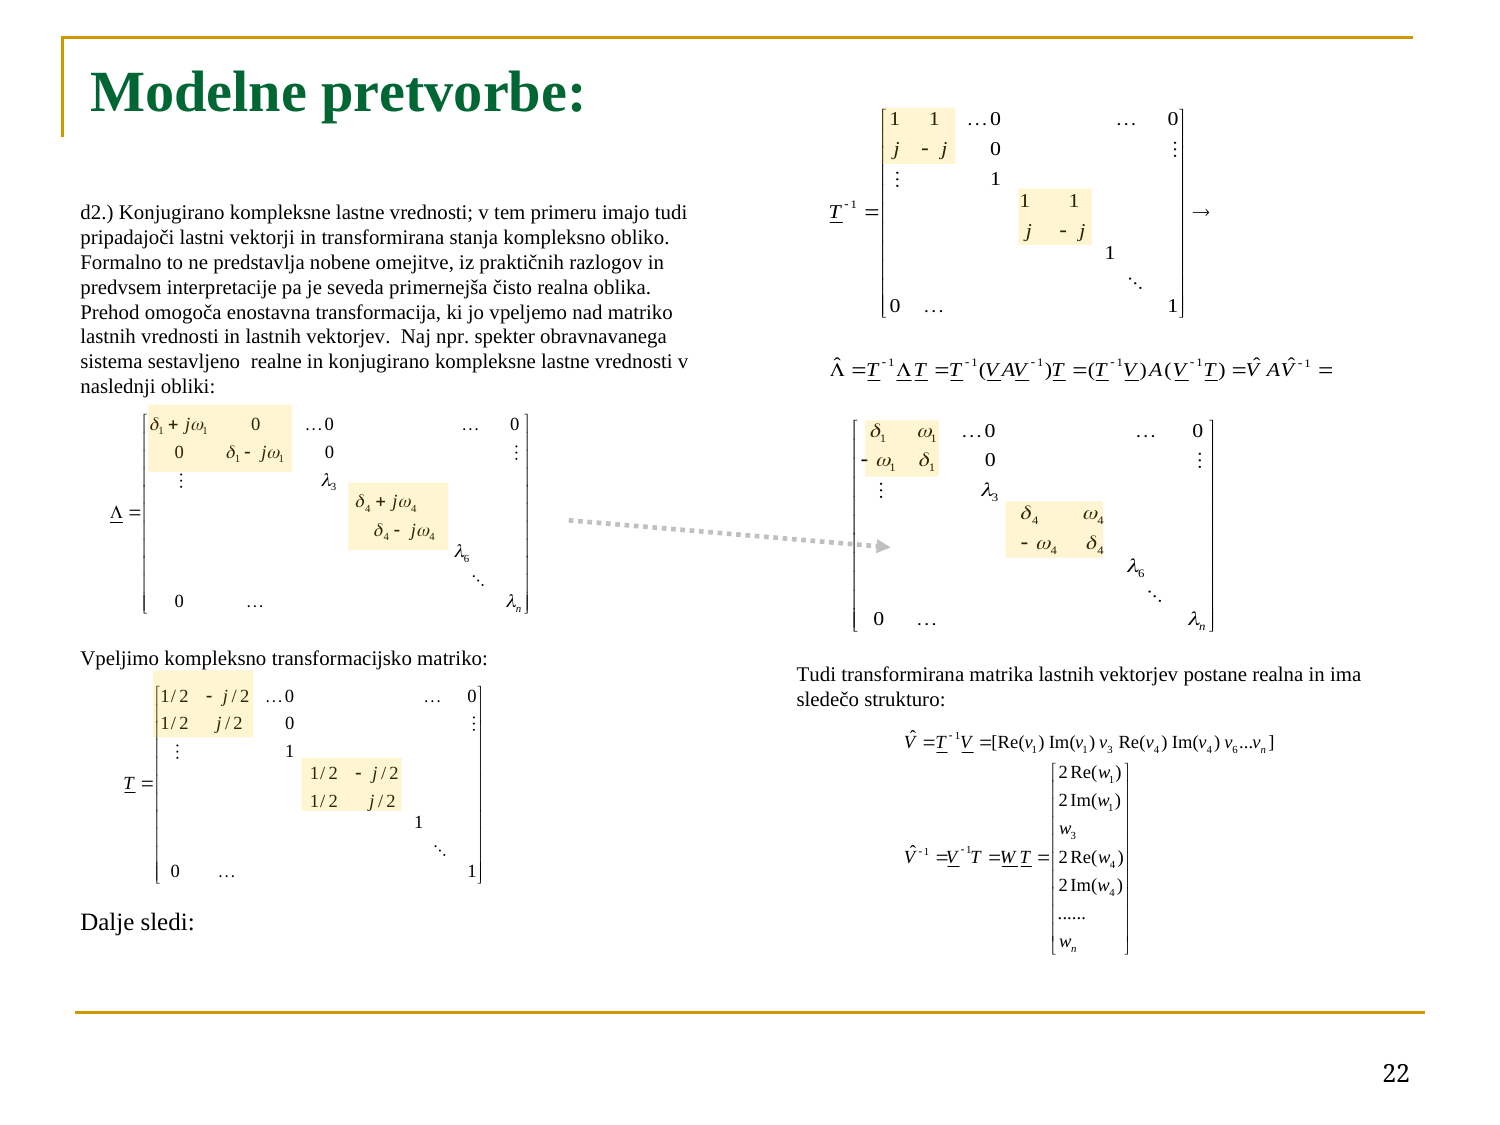

# Modelne pretvorbe:
d2.) Konjugirano kompleksne lastne vrednosti; v tem primeru imajo tudi pripadajoči lastni vektorji in transformirana stanja kompleksno obliko. Formalno to ne predstavlja nobene omejitve, iz praktičnih razlogov in predvsem interpretacije pa je seveda primernejša čisto realna oblika. Prehod omogoča enostavna transformacija, ki jo vpeljemo nad matriko lastnih vrednosti in lastnih vektorjev. Naj npr. spekter obravnavanega sistema sestavljeno realne in konjugirano kompleksne lastne vrednosti v naslednji obliki:
Vpeljimo kompleksno transformacijsko matriko:
Dalje sledi:
Tudi transformirana matrika lastnih vektorjev postane realna in ima
sledečo strukturo: